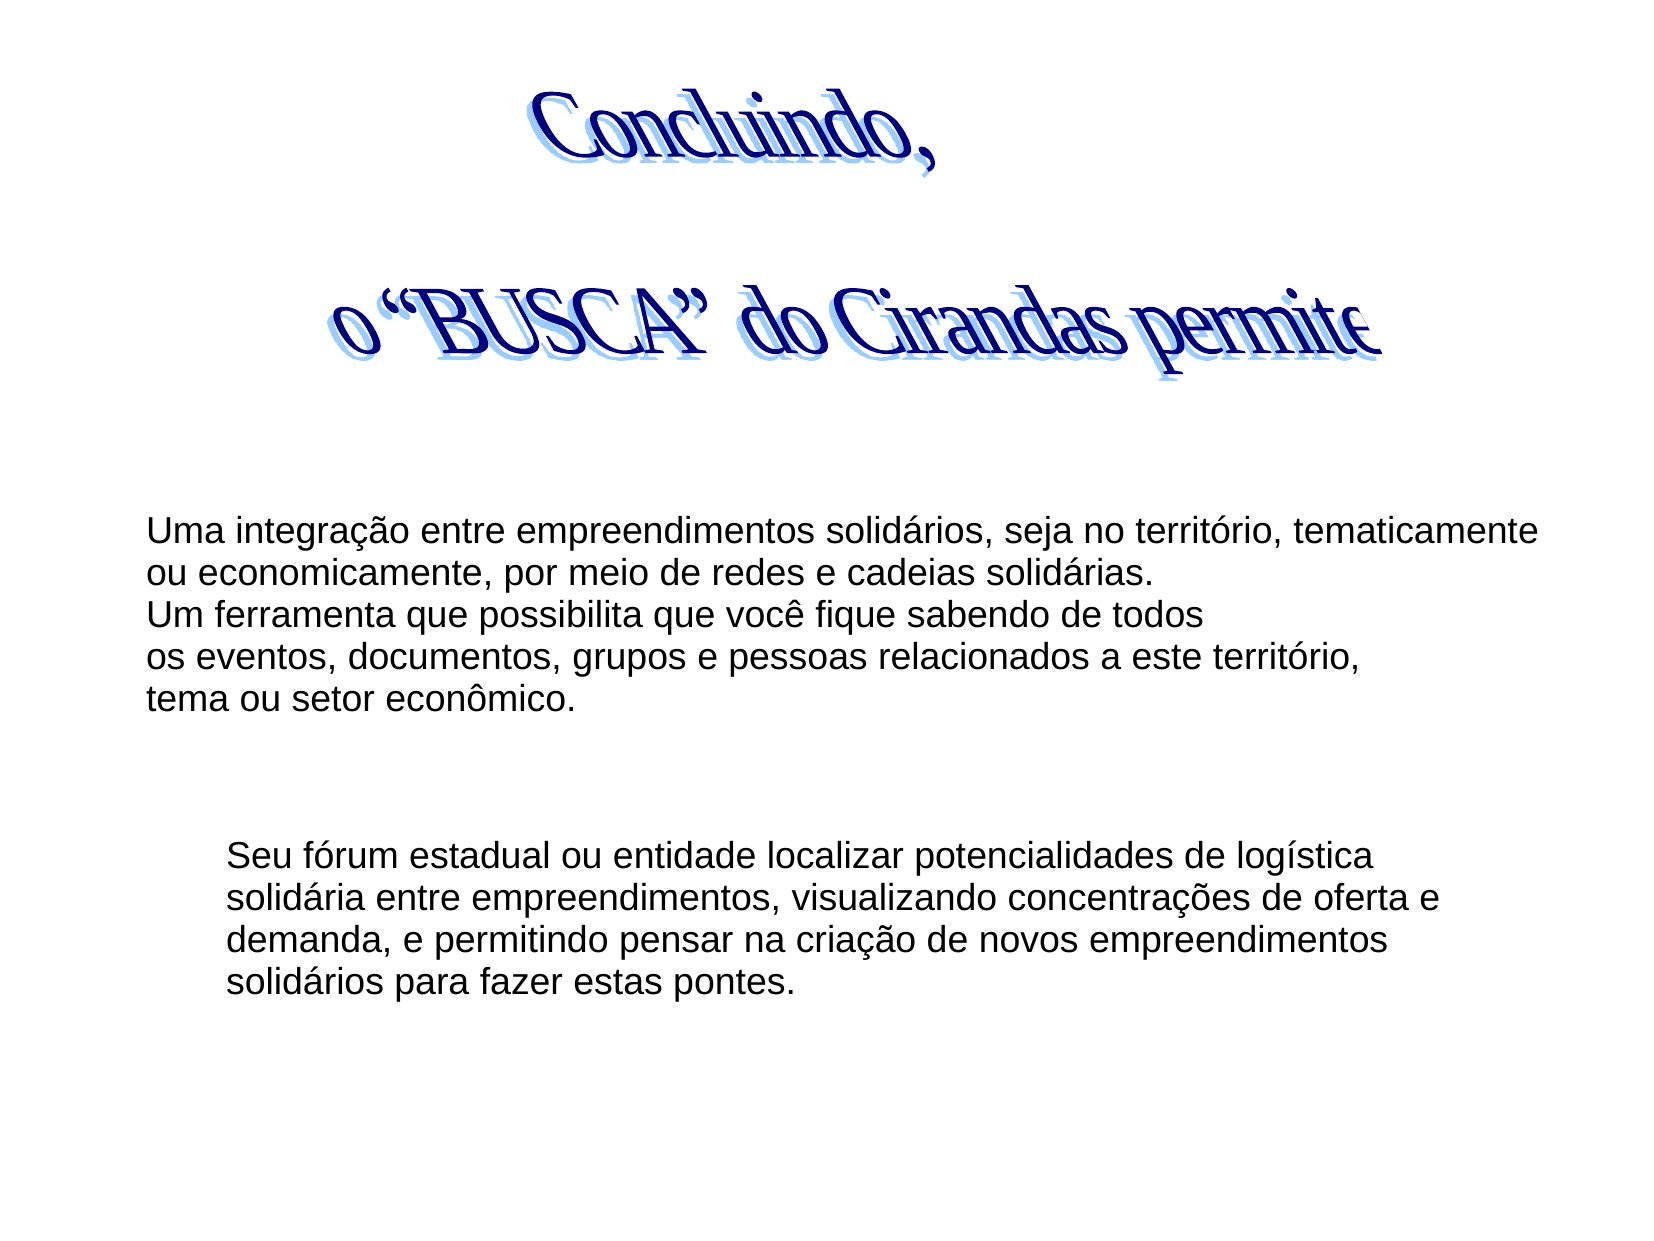

Concluindo,
 o “BUSCA” do Cirandas permite
Uma integração entre empreendimentos solidários, seja no território, tematicamente
ou economicamente, por meio de redes e cadeias solidárias.
Um ferramenta que possibilita que você fique sabendo de todos
os eventos, documentos, grupos e pessoas relacionados a este território,
tema ou setor econômico.
Seu fórum estadual ou entidade localizar potencialidades de logística solidária entre empreendimentos, visualizando concentrações de oferta e demanda, e permitindo pensar na criação de novos empreendimentos solidários para fazer estas pontes.